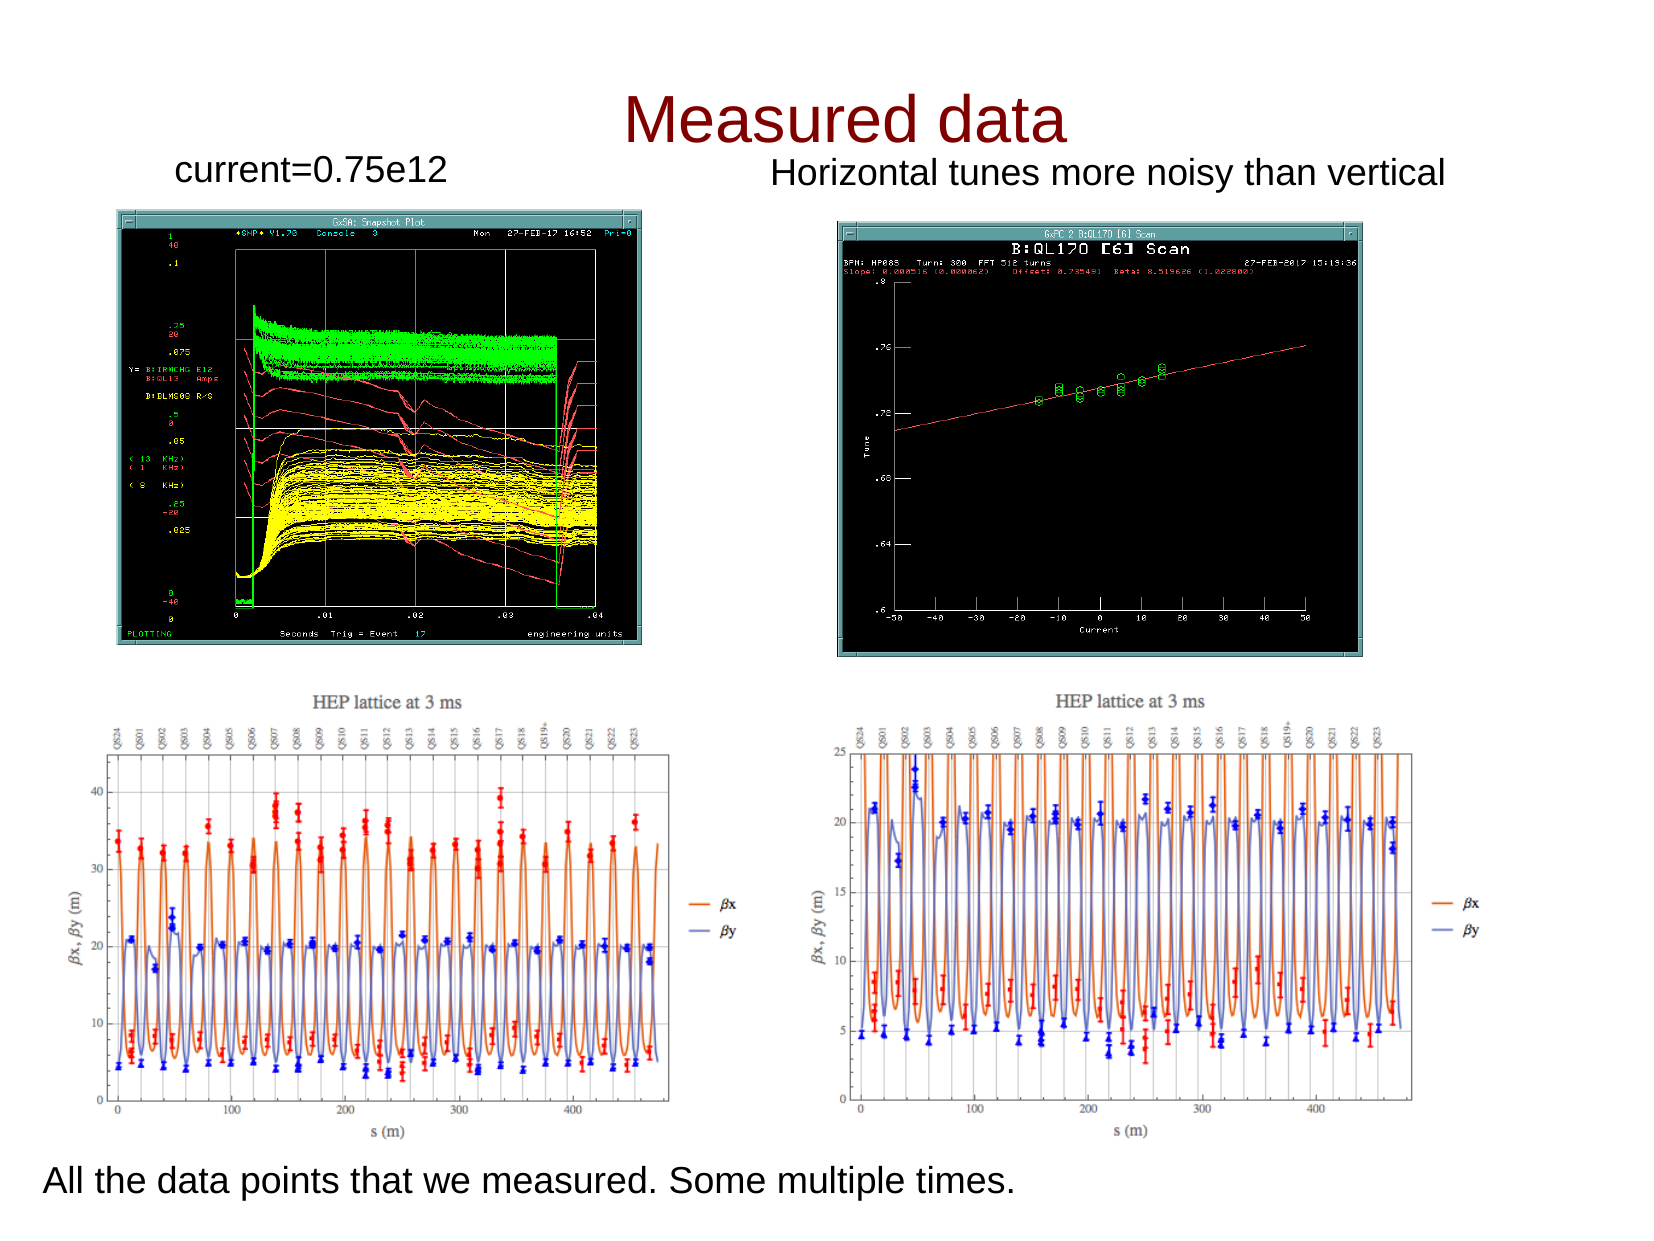

# Measured data
current=0.75e12
Horizontal tunes more noisy than vertical
All the data points that we measured. Some multiple times.